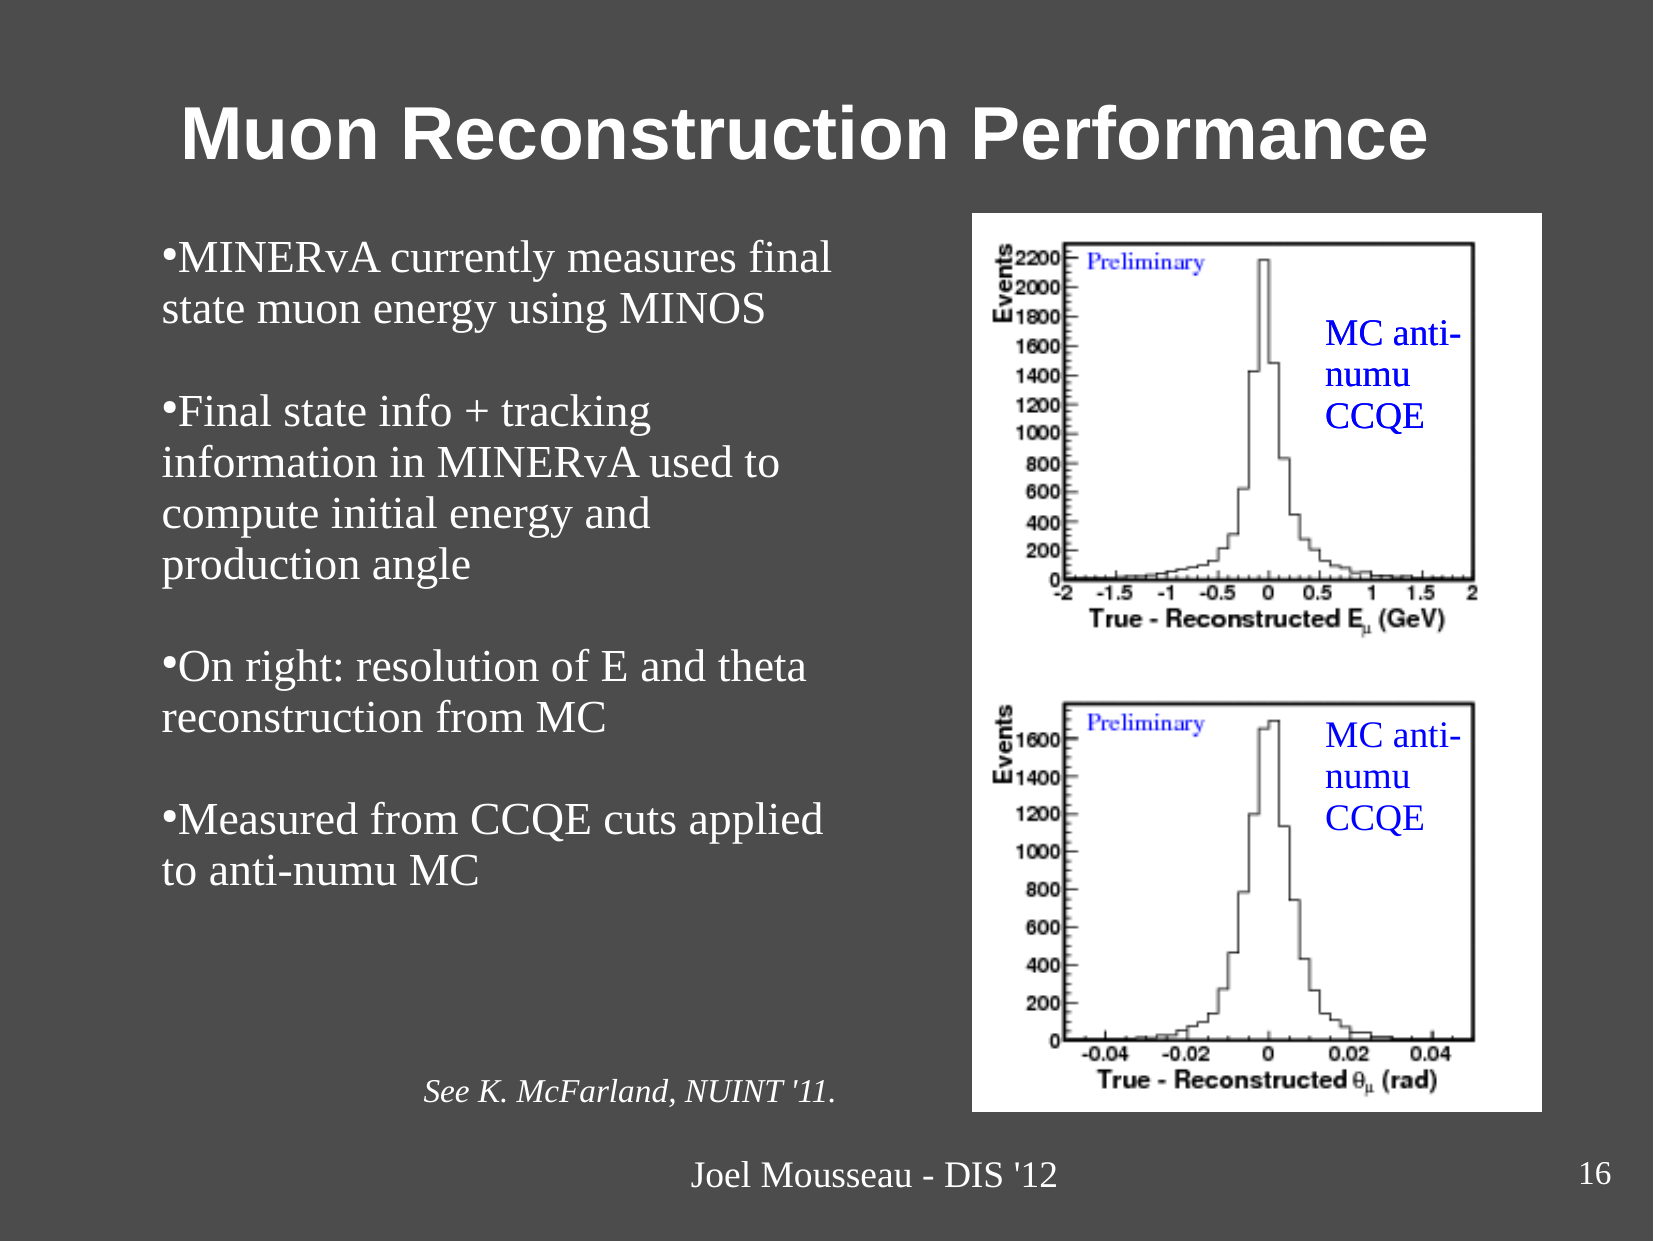

# Muon Reconstruction Performance
MINERvA currently measures final state muon energy using MINOS
Final state info + tracking information in MINERvA used to compute initial energy and production angle
On right: resolution of E and theta reconstruction from MC
Measured from CCQE cuts applied to anti-numu MC
MC anti-numu CCQE
MC anti-numu CCQE
MC anti-numu CCQE
See K. McFarland, NUINT '11.
Joel Mousseau - DIS '12
16